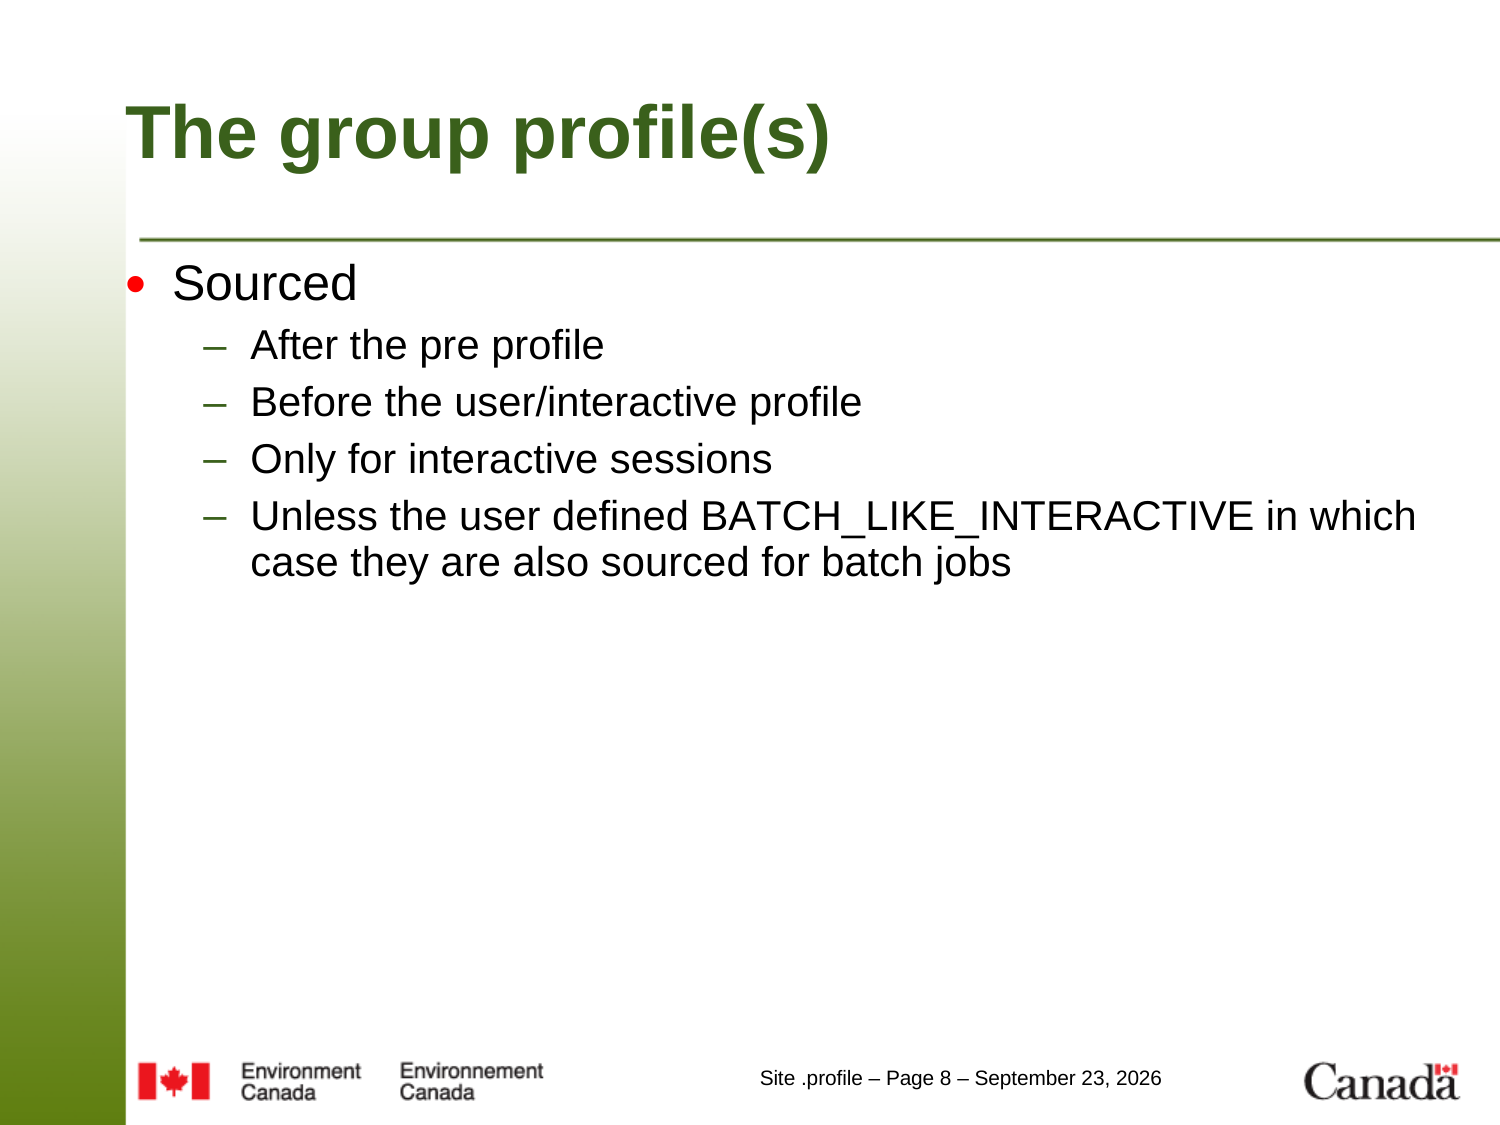

# The group profile(s)
Sourced
After the pre profile
Before the user/interactive profile
Only for interactive sessions
Unless the user defined BATCH_LIKE_INTERACTIVE in which case they are also sourced for batch jobs